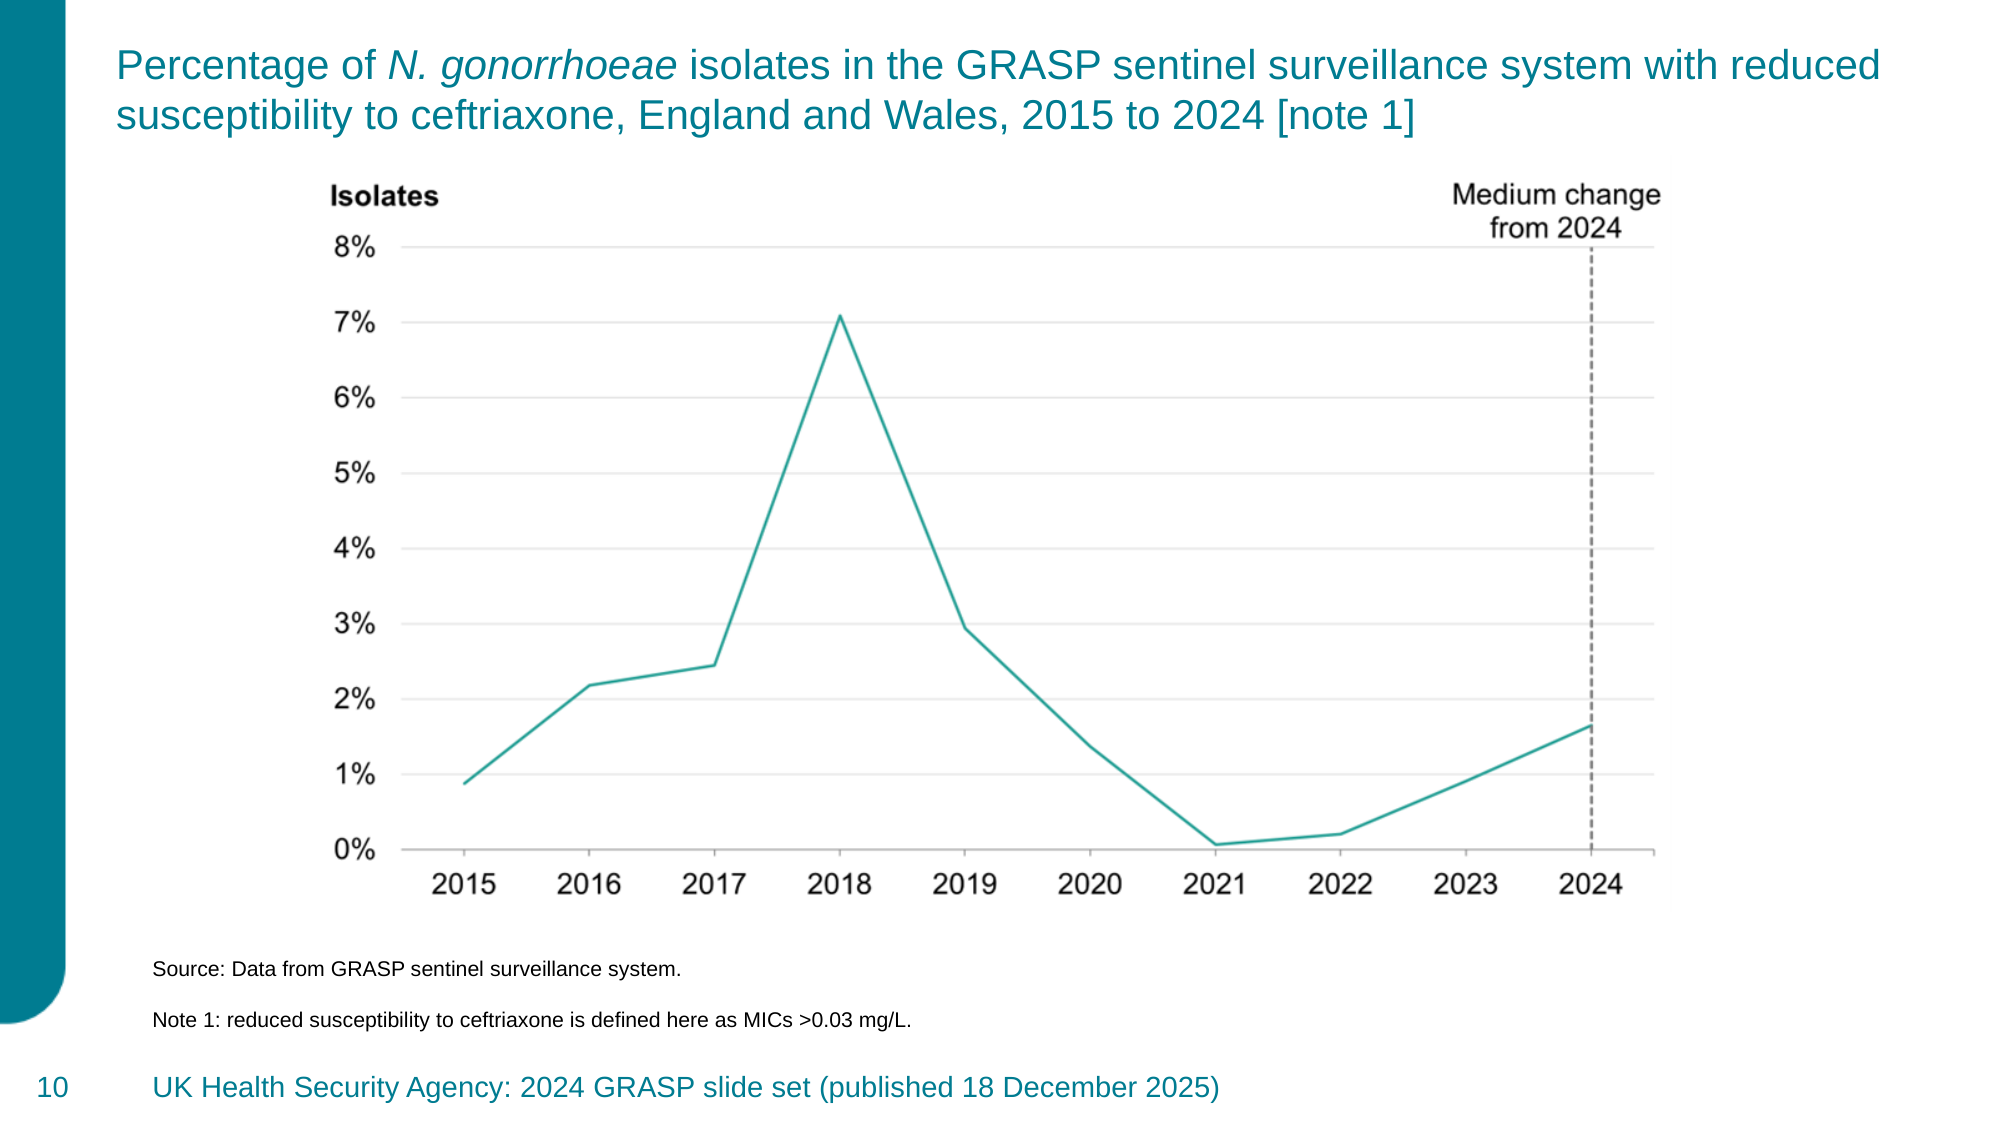

# Percentage of N. gonorrhoeae isolates in the GRASP sentinel surveillance system with reduced susceptibility to ceftriaxone, England and Wales, 2015 to 2024 [note 1]
Source: Data from GRASP sentinel surveillance system.
Note 1: reduced susceptibility to ceftriaxone is defined here as MICs >0.03 mg/L.
UK Health Security Agency: 2024 GRASP slide set (published 18 December 2025)